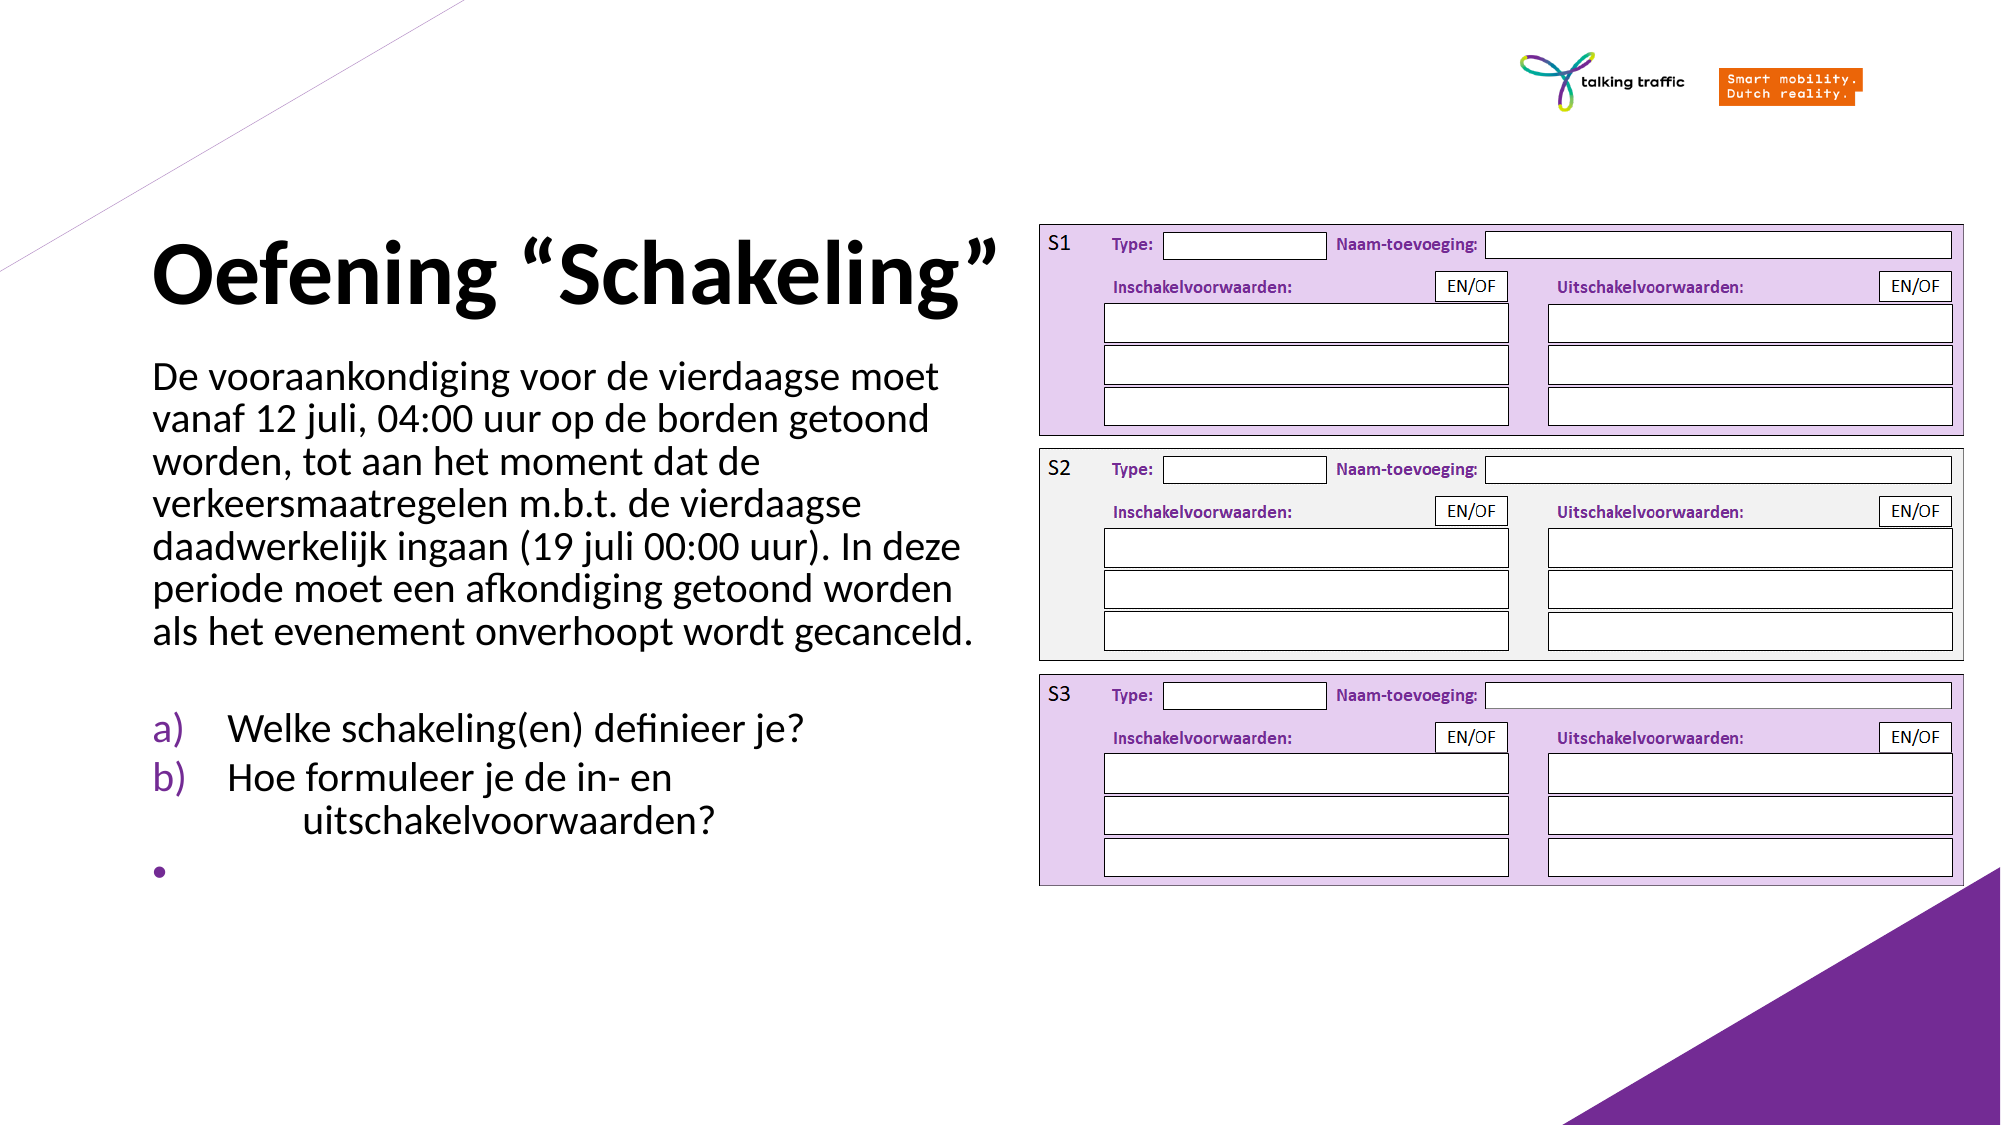

Oefening “Schakeling”
# De vooraankondiging voor de vierdaagse moet vanaf 12 juli, 04:00 uur op de borden getoond worden, tot aan het moment dat de verkeersmaatregelen m.b.t. de vierdaagse daadwerkelijk ingaan (19 juli 00:00 uur). In deze periode moet een afkondiging getoond worden als het evenement onverhoopt wordt gecanceld.
Welke schakeling(en) definieer je?
Hoe formuleer je de in- en uitschakelvoorwaarden?